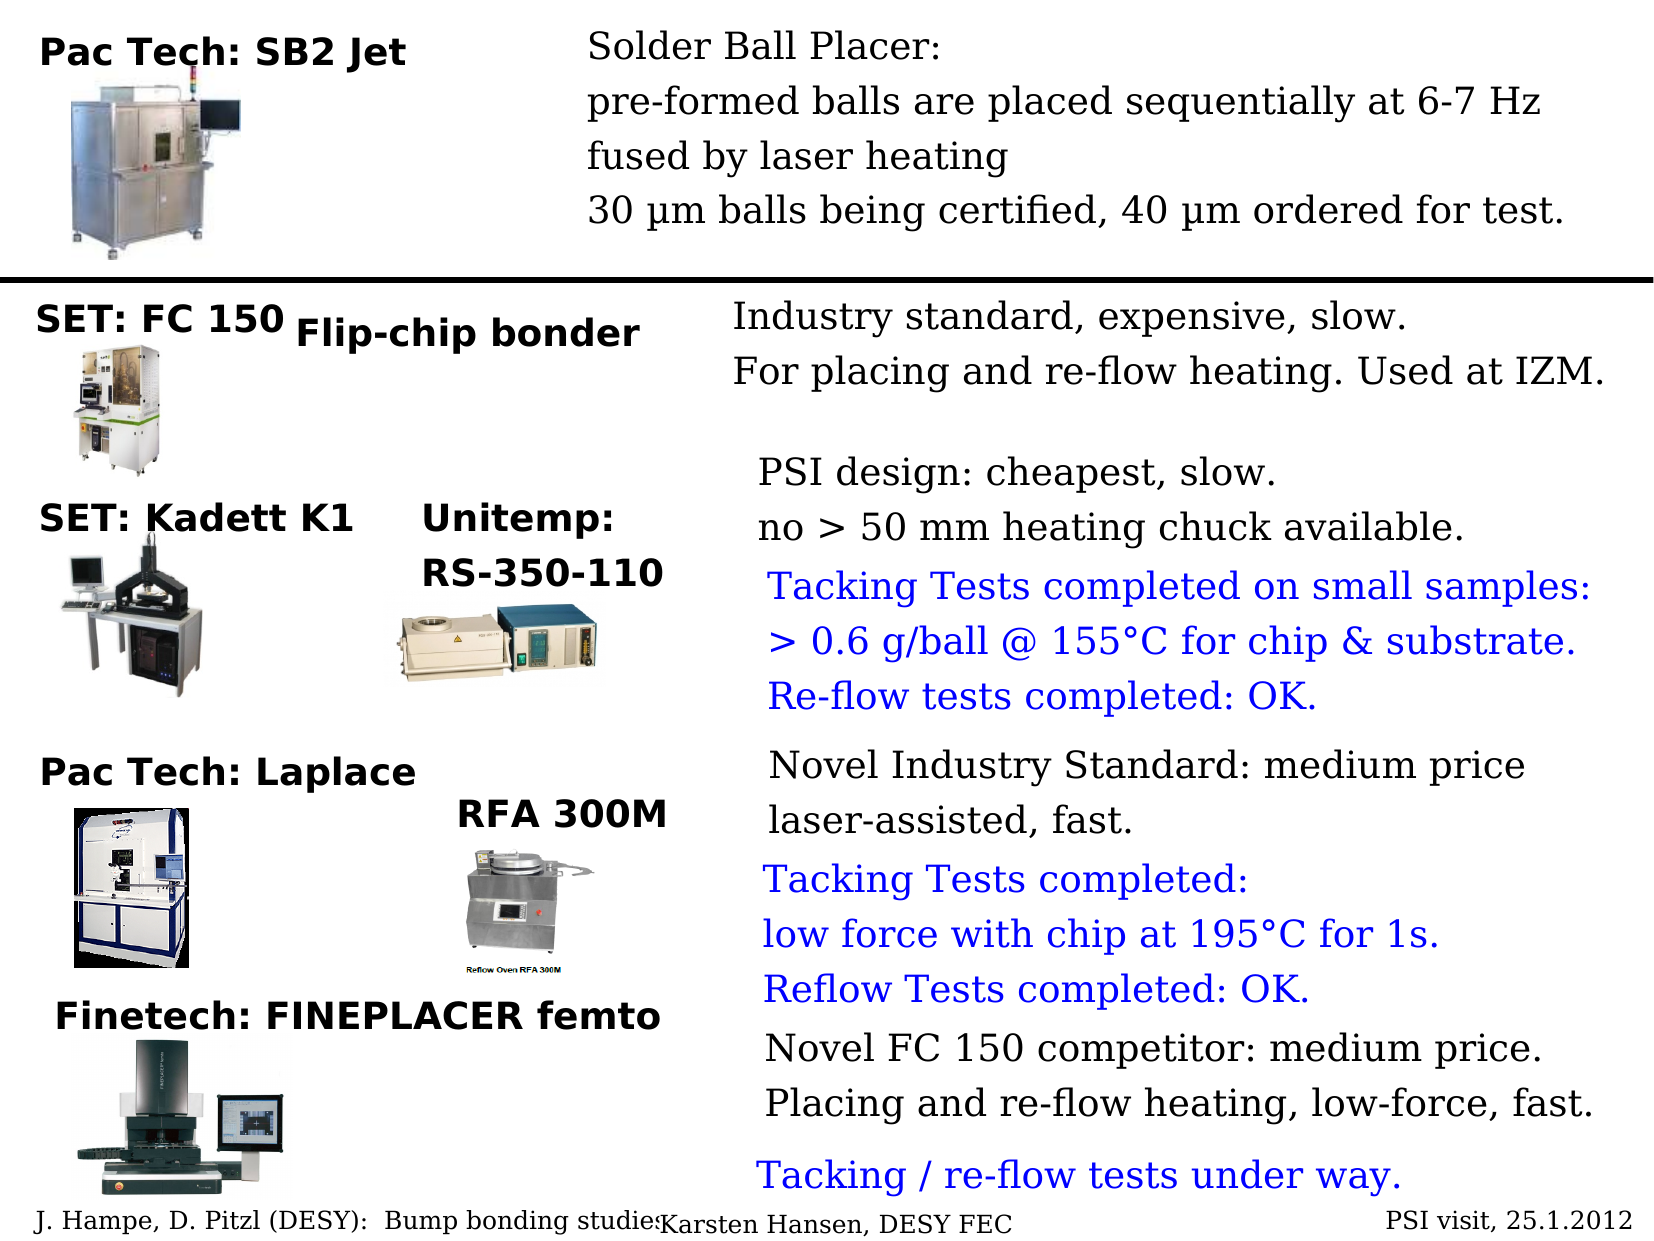

Solder Ball Placer:
pre-formed balls are placed sequentially at 6-7 Hz
fused by laser heating
30 µm balls being certified, 40 µm ordered for test.
Pac Tech: SB2 Jet
Industry standard, expensive, slow.
For placing and re-flow heating. Used at IZM.
SET: FC 150
Flip-chip bonder
PSI design: cheapest, slow.
no > 50 mm heating chuck available.
SET: Kadett K1
Unitemp:
RS-350-110
Tacking Tests completed on small samples:
> 0.6 g/ball @ 155°C for chip & substrate.
Re-flow tests completed: OK.
Novel Industry Standard: medium price
laser-assisted, fast.
Pac Tech: Laplace
RFA 300M
Tacking Tests completed:
low force with chip at 195°C for 1s.
Reflow Tests completed: OK.
Finetech: FINEPLACER femto
Novel FC 150 competitor: medium price.
Placing and re-flow heating, low-force, fast.
Tacking / re-flow tests under way.
Karsten Hansen, DESY FEC